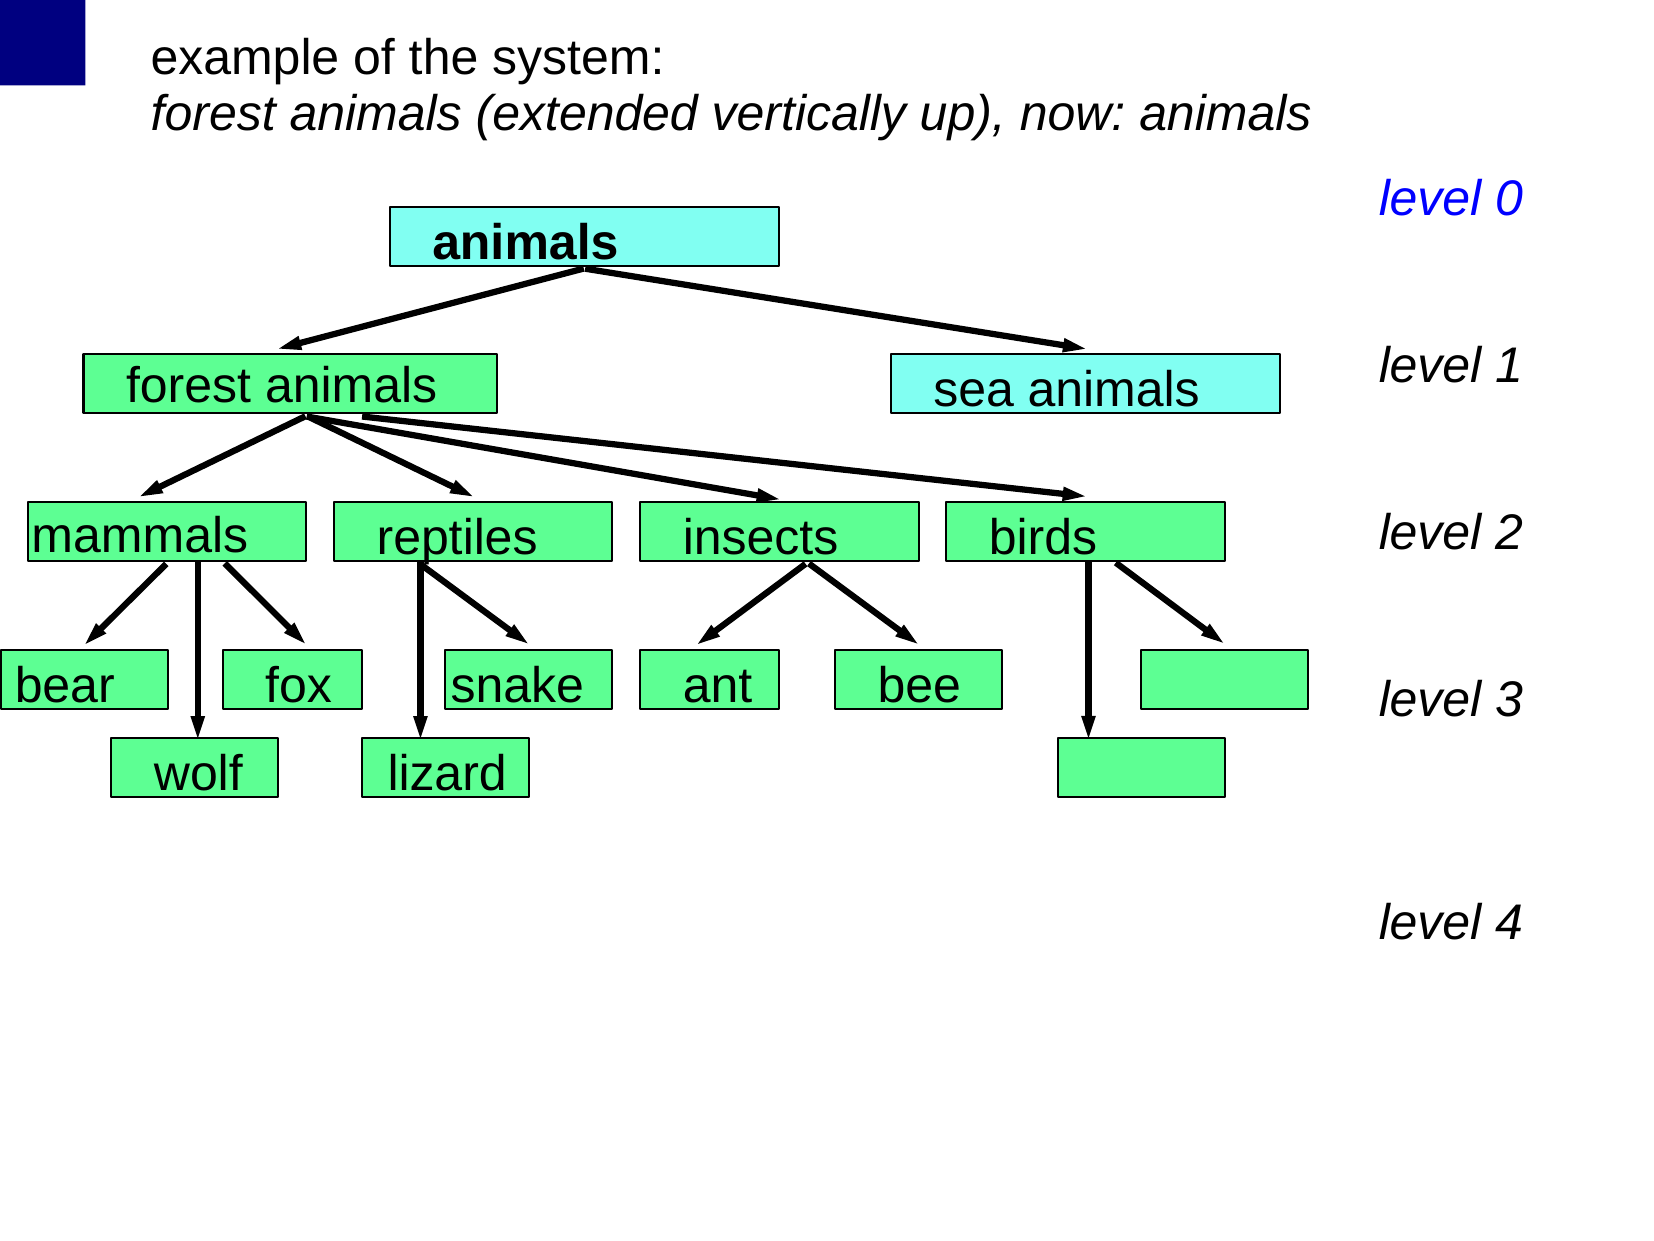

example of the system:
forest animals (extended vertically up), now: animals
level 0
level 1
level 2
level 3
level 4
animals
forest animals
sea animals
mammals
birds
reptiles
insects
bear
fox
snake
ant
bee
wolf
lizard